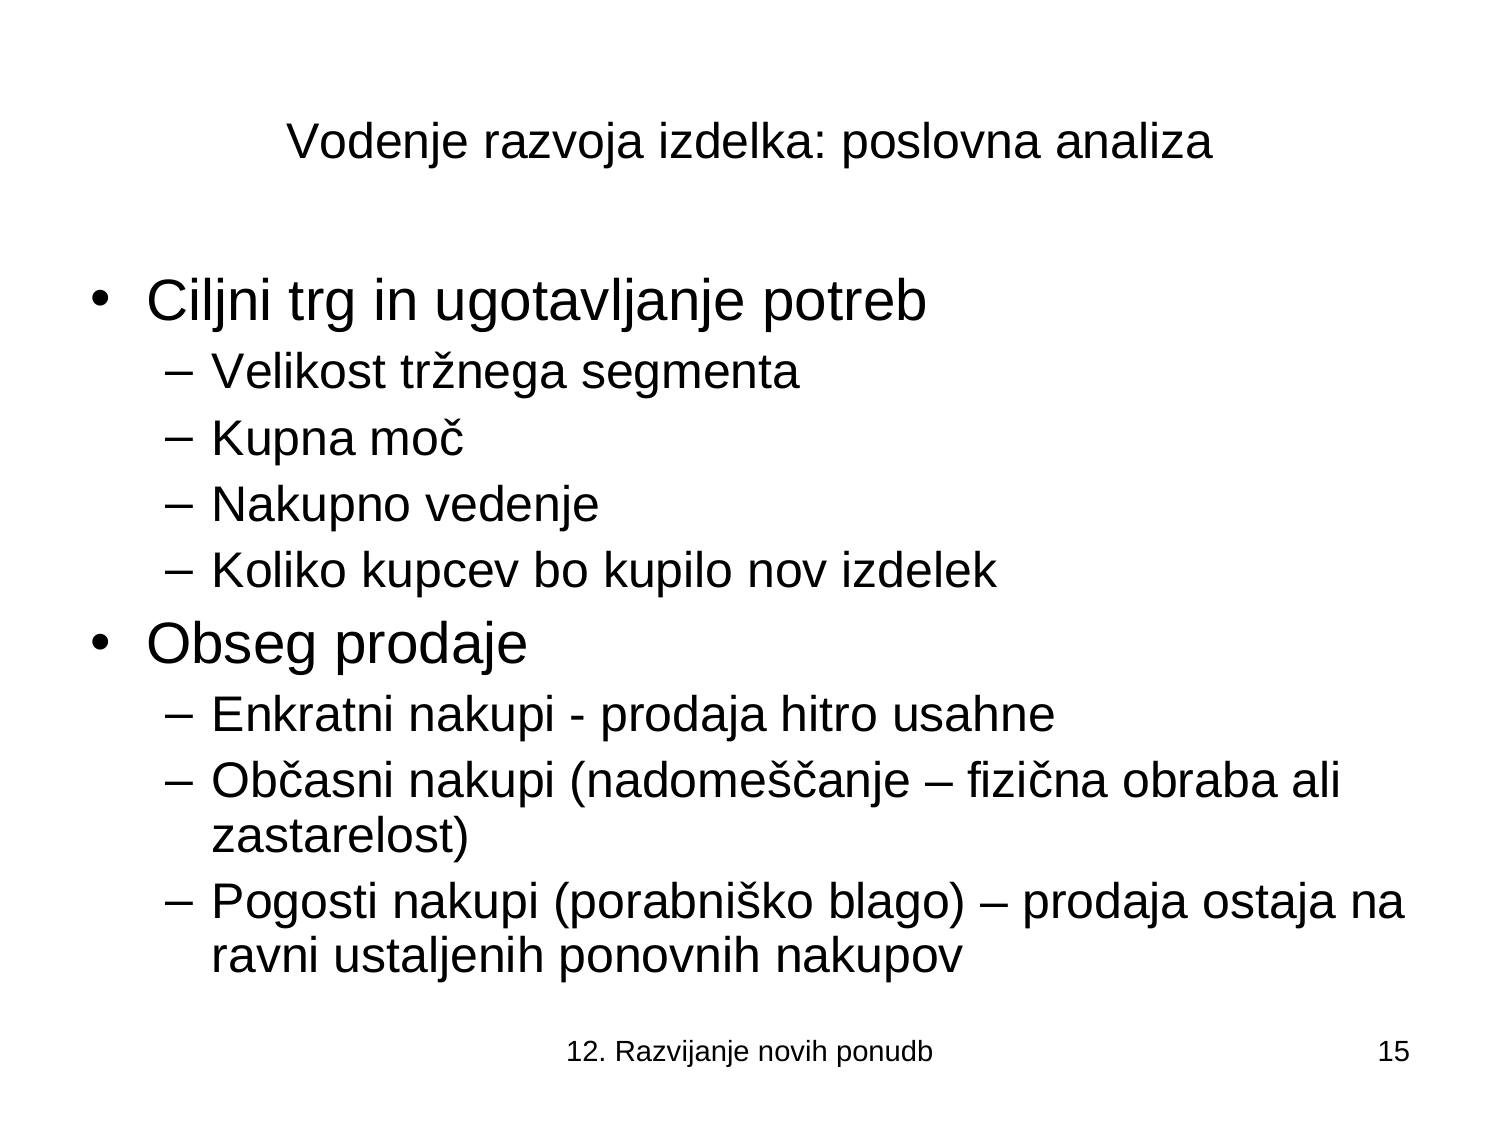

# Vodenje razvoja izdelka: poslovna analiza
Ciljni trg in ugotavljanje potreb
Velikost tržnega segmenta
Kupna moč
Nakupno vedenje
Koliko kupcev bo kupilo nov izdelek
Obseg prodaje
Enkratni nakupi - prodaja hitro usahne
Občasni nakupi (nadomeščanje – fizična obraba ali zastarelost)
Pogosti nakupi (porabniško blago) – prodaja ostaja na ravni ustaljenih ponovnih nakupov
12. Razvijanje novih ponudb